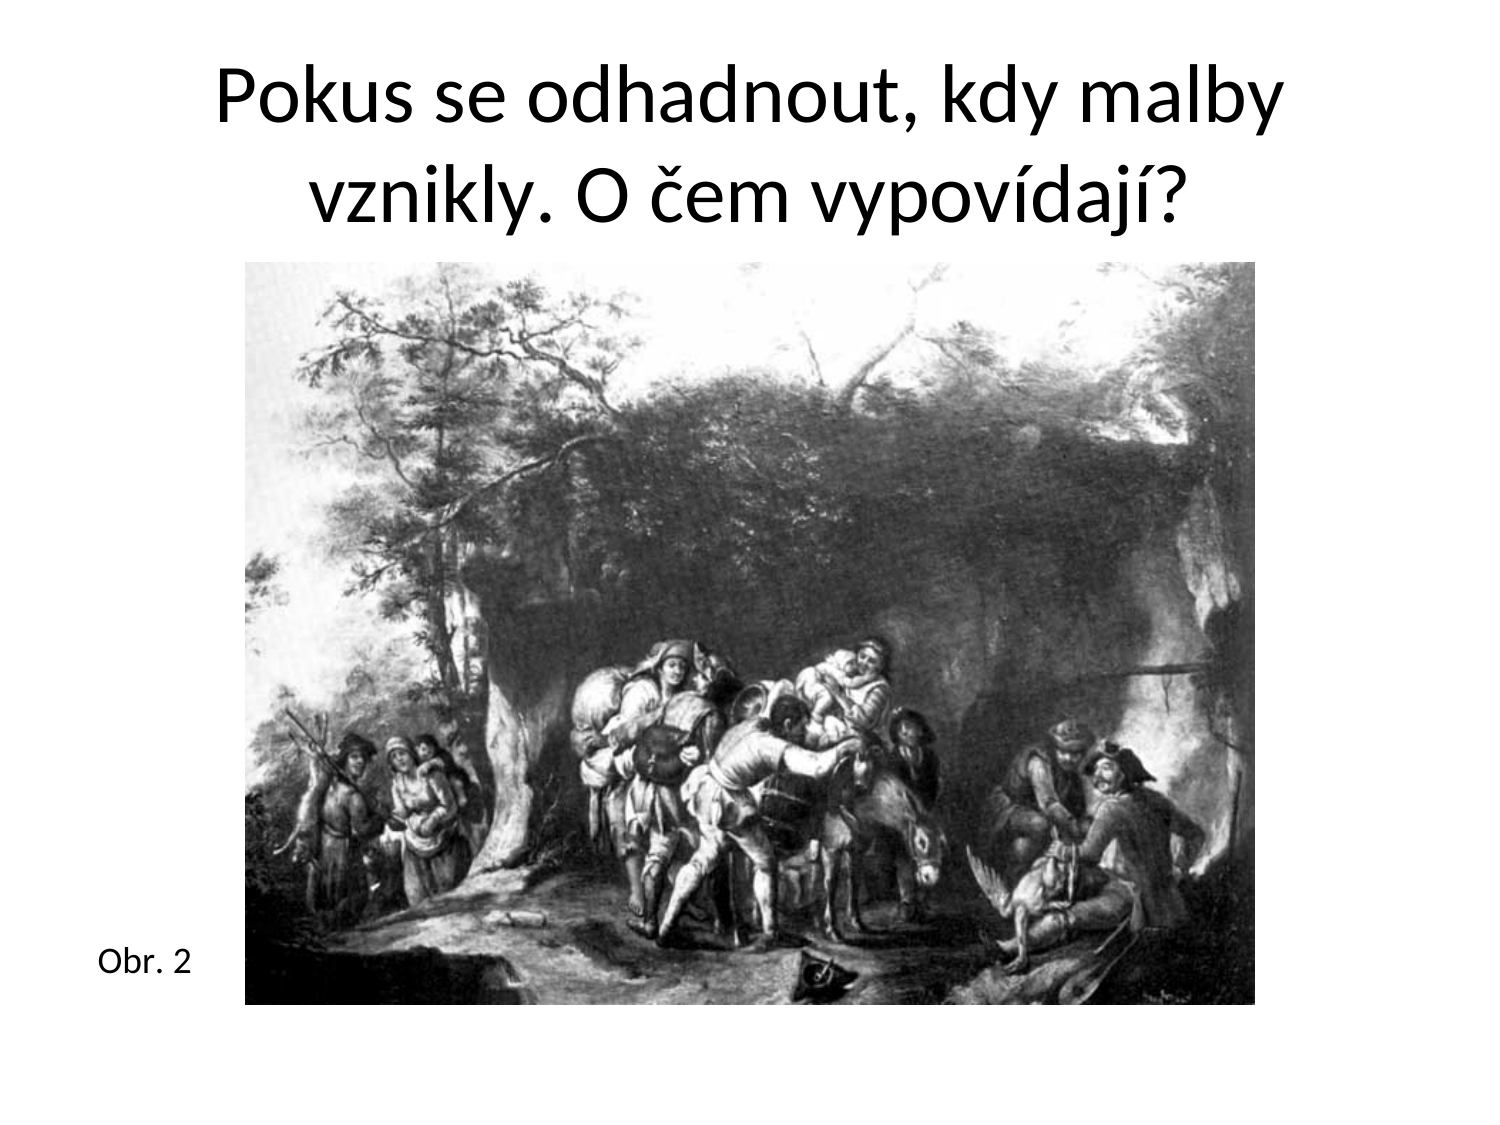

# Pokus se odhadnout, kdy malby vznikly. O čem vypovídají?
Obr. 2